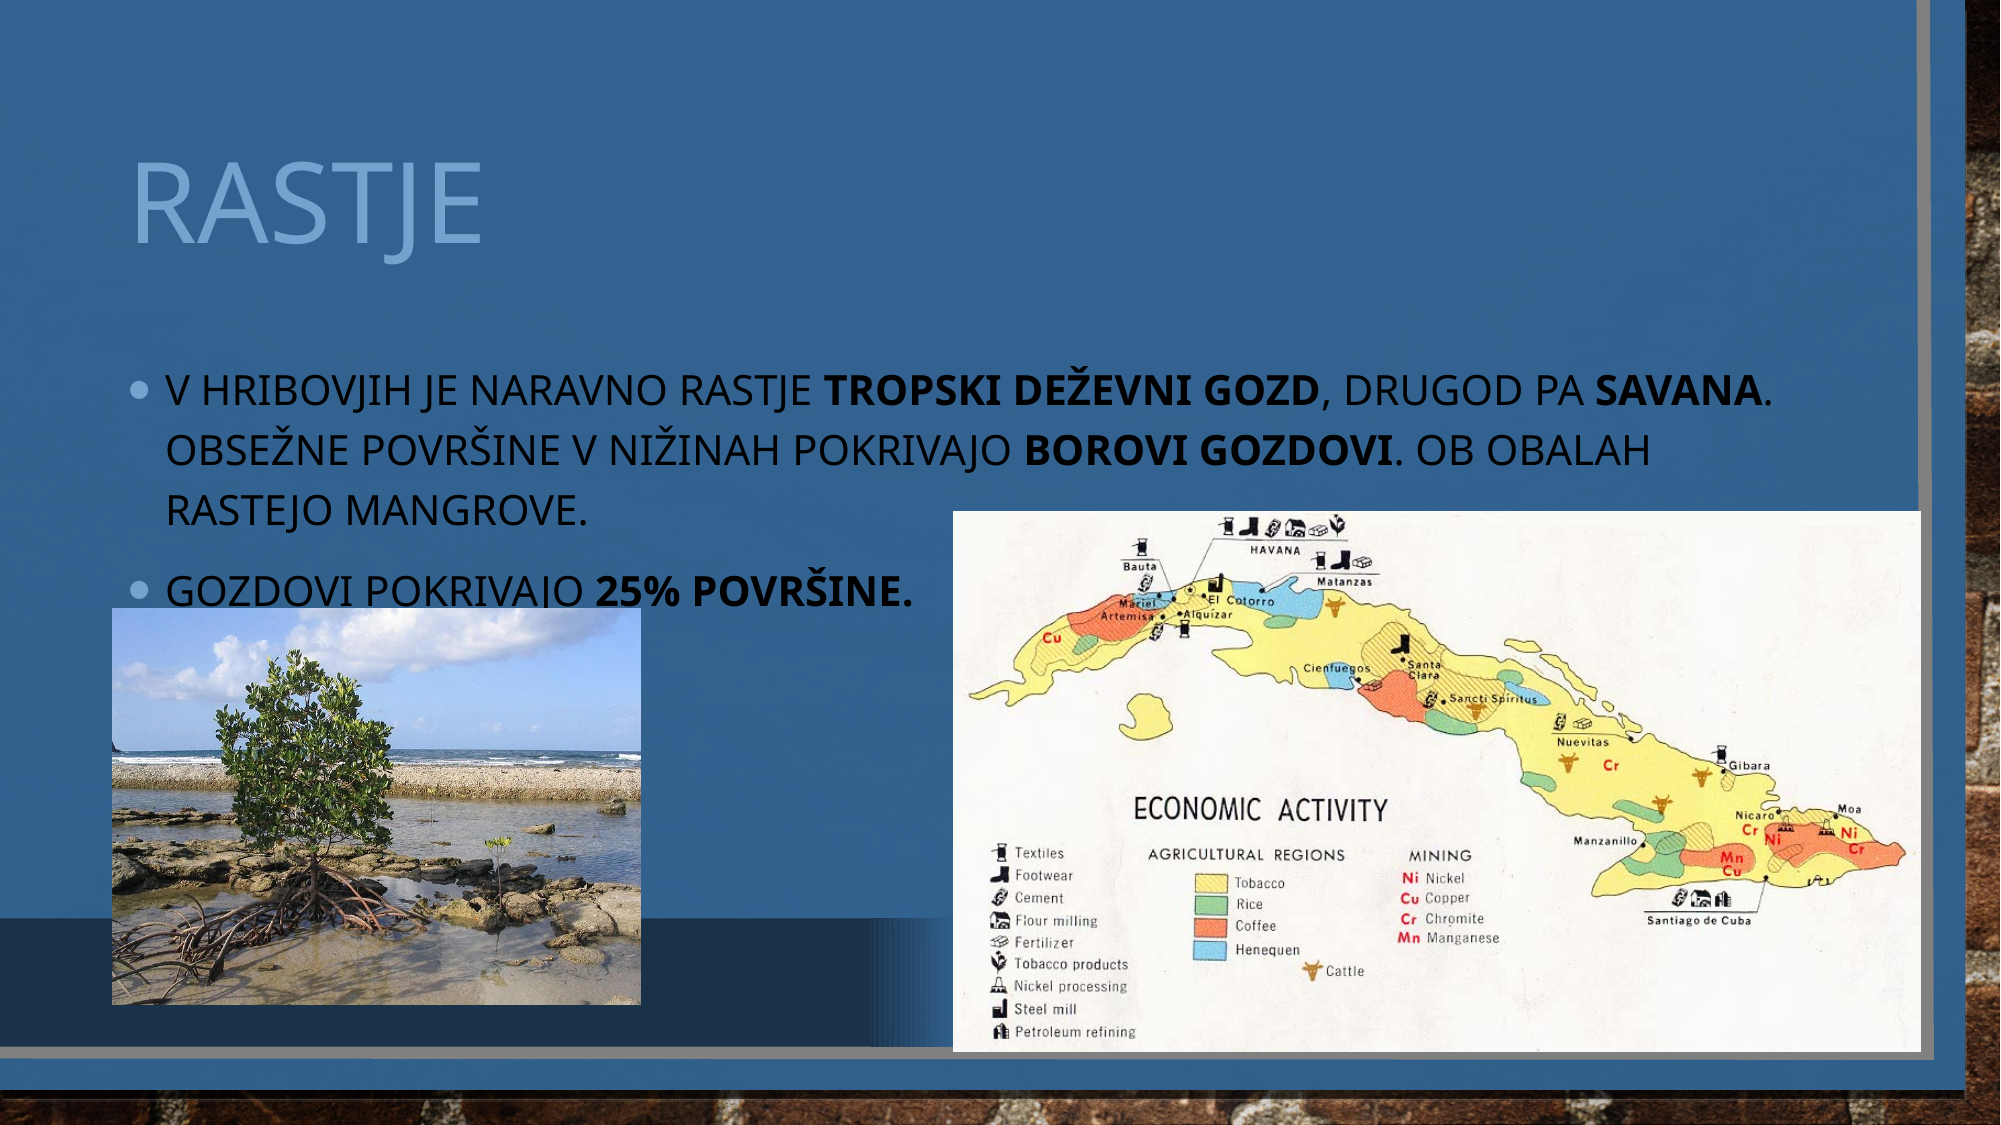

# RASTJE
V hribovjih je naravno rastje tropski deževni gozd, drugod pa savana. Obsežne površine v nižinah pokrivajo borovi gozdovi. Ob obalah rastejo mangrove.
Gozdovi pokrivajo 25% površine.